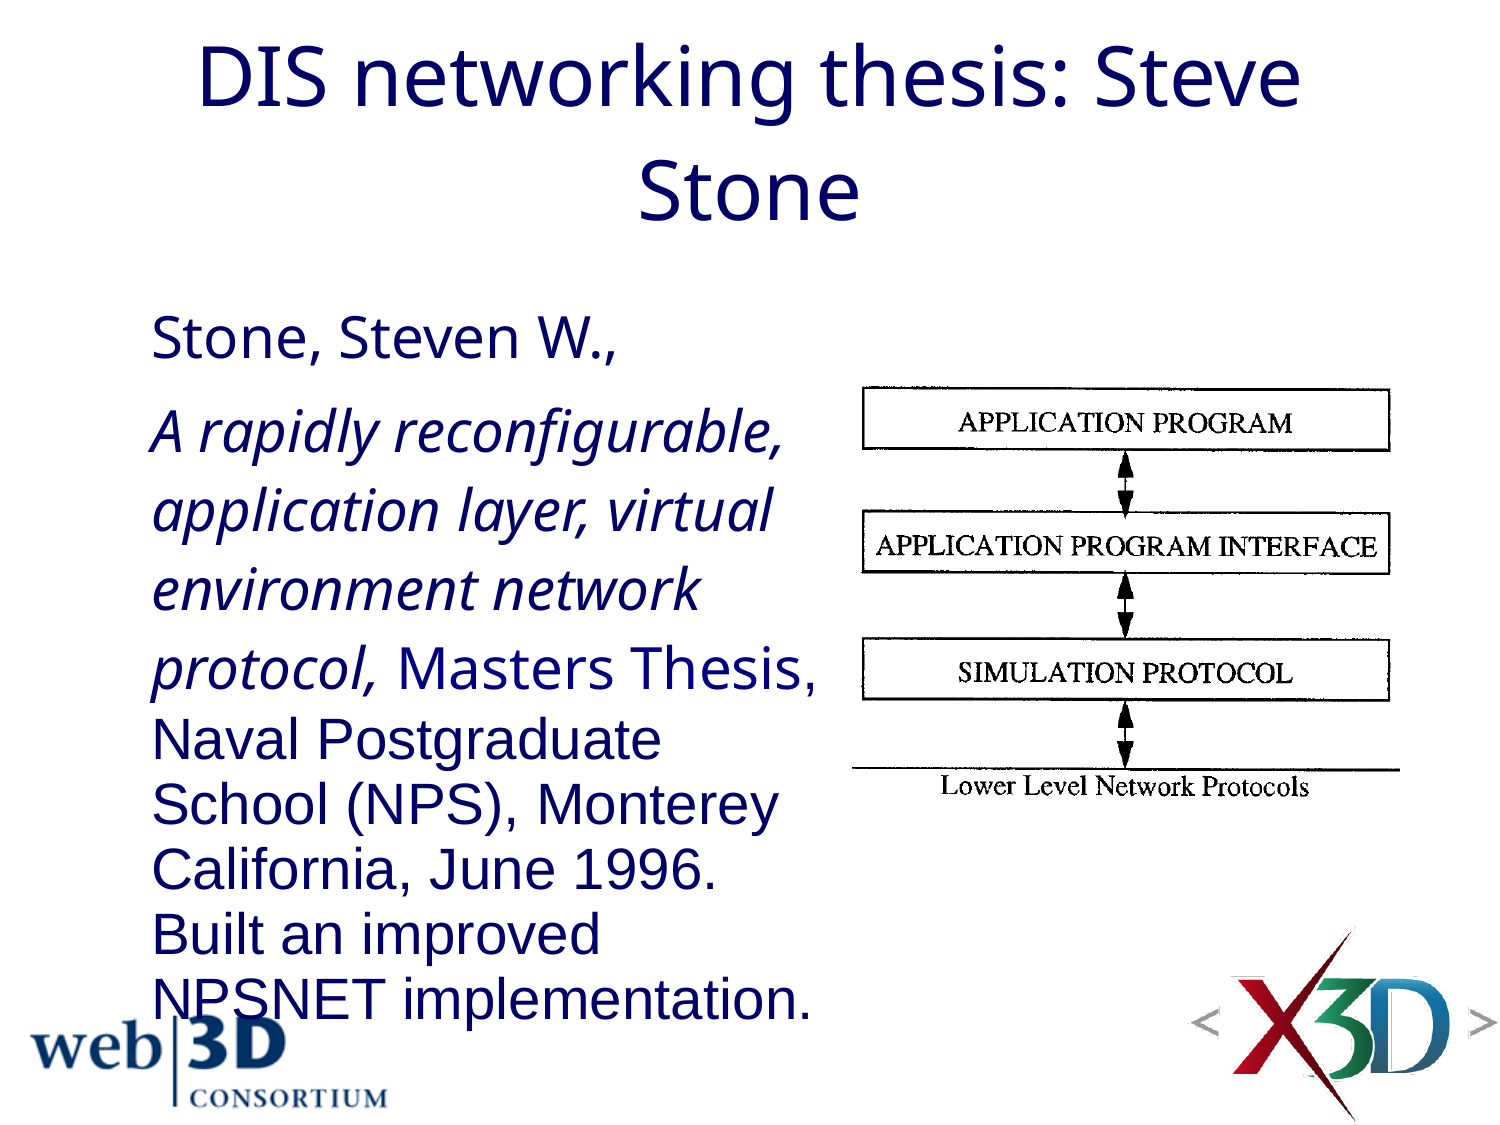

# DIS networking thesis: Steve Stone
Stone, Steven W.,
A rapidly reconfigurable, application layer, virtual environment network protocol, Masters Thesis, Naval Postgraduate School (NPS), Monterey California, June 1996. Built an improved NPSNET implementation.